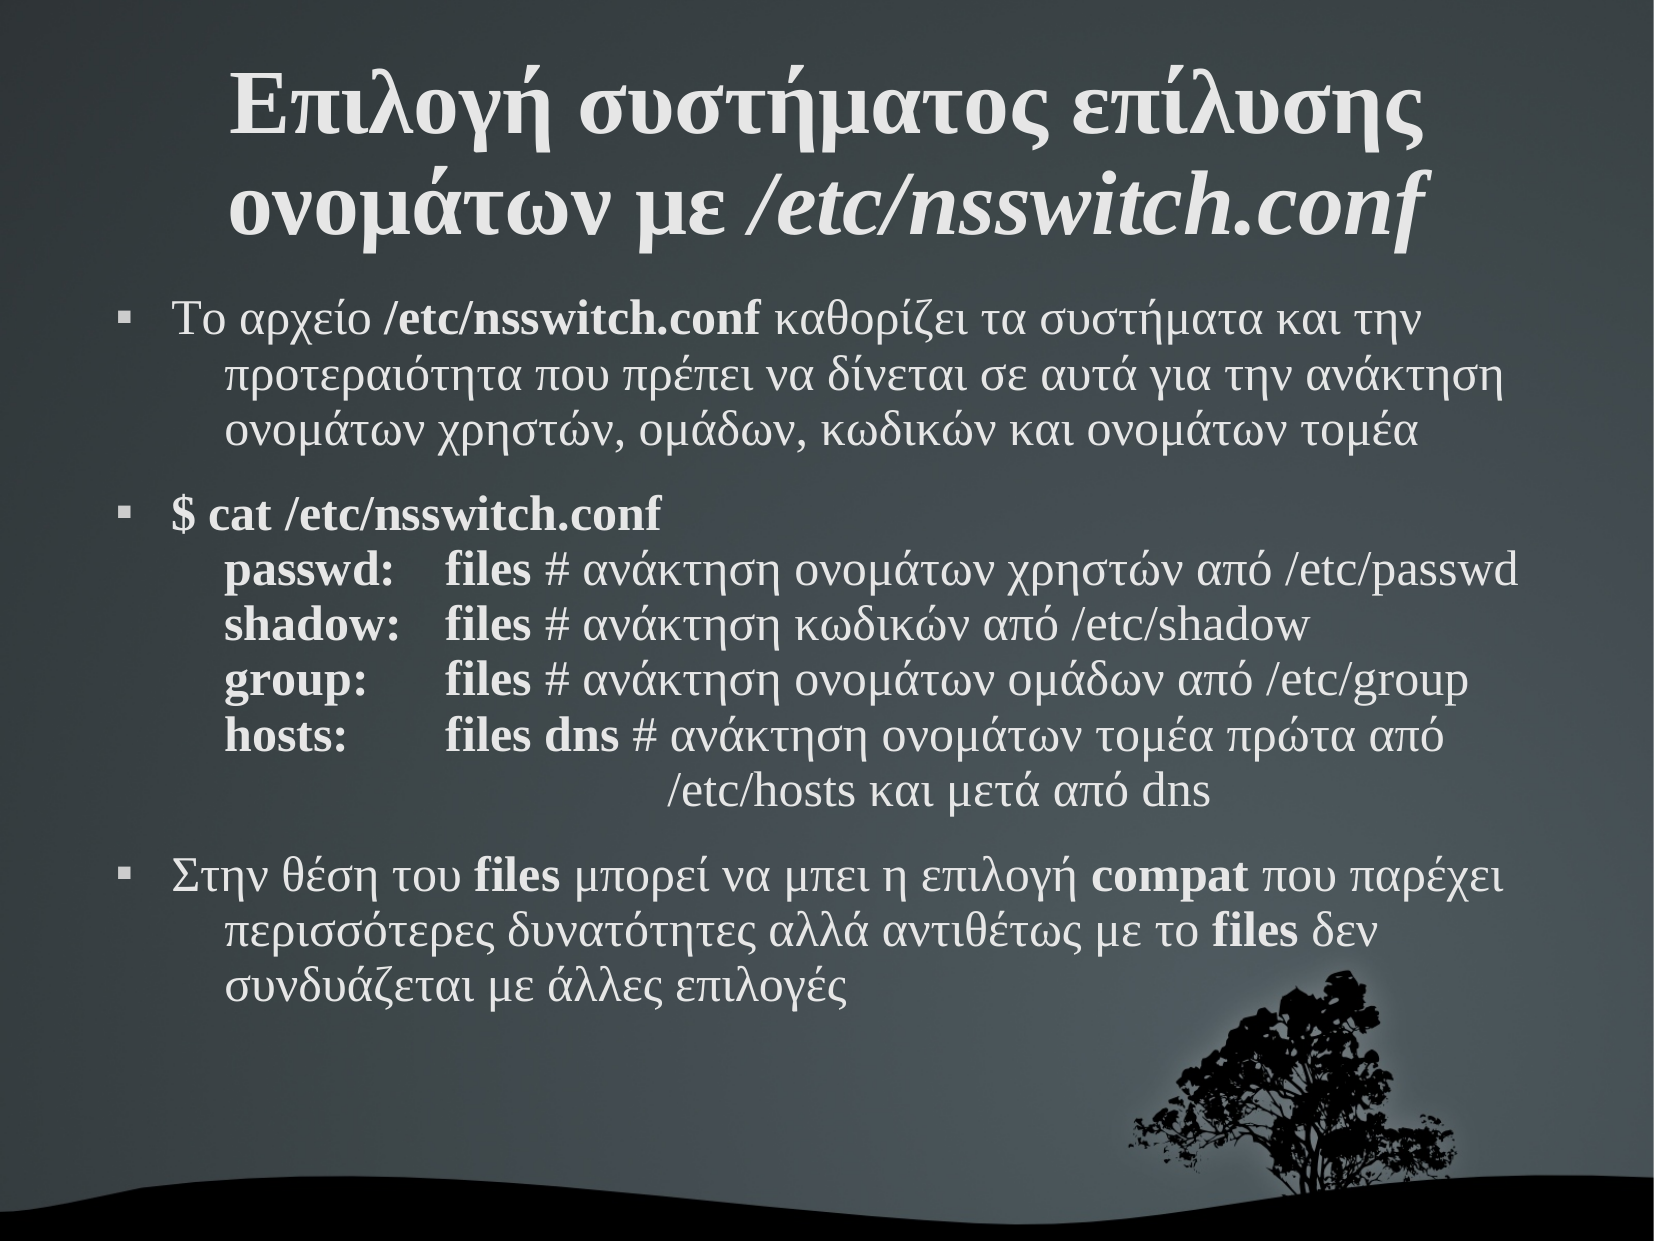

# Επιλογή συστήματος επίλυσης ονομάτων με /etc/nsswitch.conf
Το αρχείο /etc/nsswitch.conf καθορίζει τα συστήματα και την προτεραιότητα που πρέπει να δίνεται σε αυτά για την ανάκτηση ονομάτων χρηστών, ομάδων, κωδικών και ονομάτων τομέα
$ cat /etc/nsswitch.conf
passwd: 	files # ανάκτηση ονομάτων χρηστών από /etc/passwd
shadow: 	files # ανάκτηση κωδικών από /etc/shadow
group: 	files # ανάκτηση ονομάτων ομάδων από /etc/group
hosts:		files dns # ανάκτηση ονομάτων τομέα πρώτα από 								/etc/hosts και μετά από dns
Στην θέση του files μπορεί να μπει η επιλογή compat που παρέχει περισσότερες δυνατότητες αλλά αντιθέτως με το files δεν συνδυάζεται με άλλες επιλογές